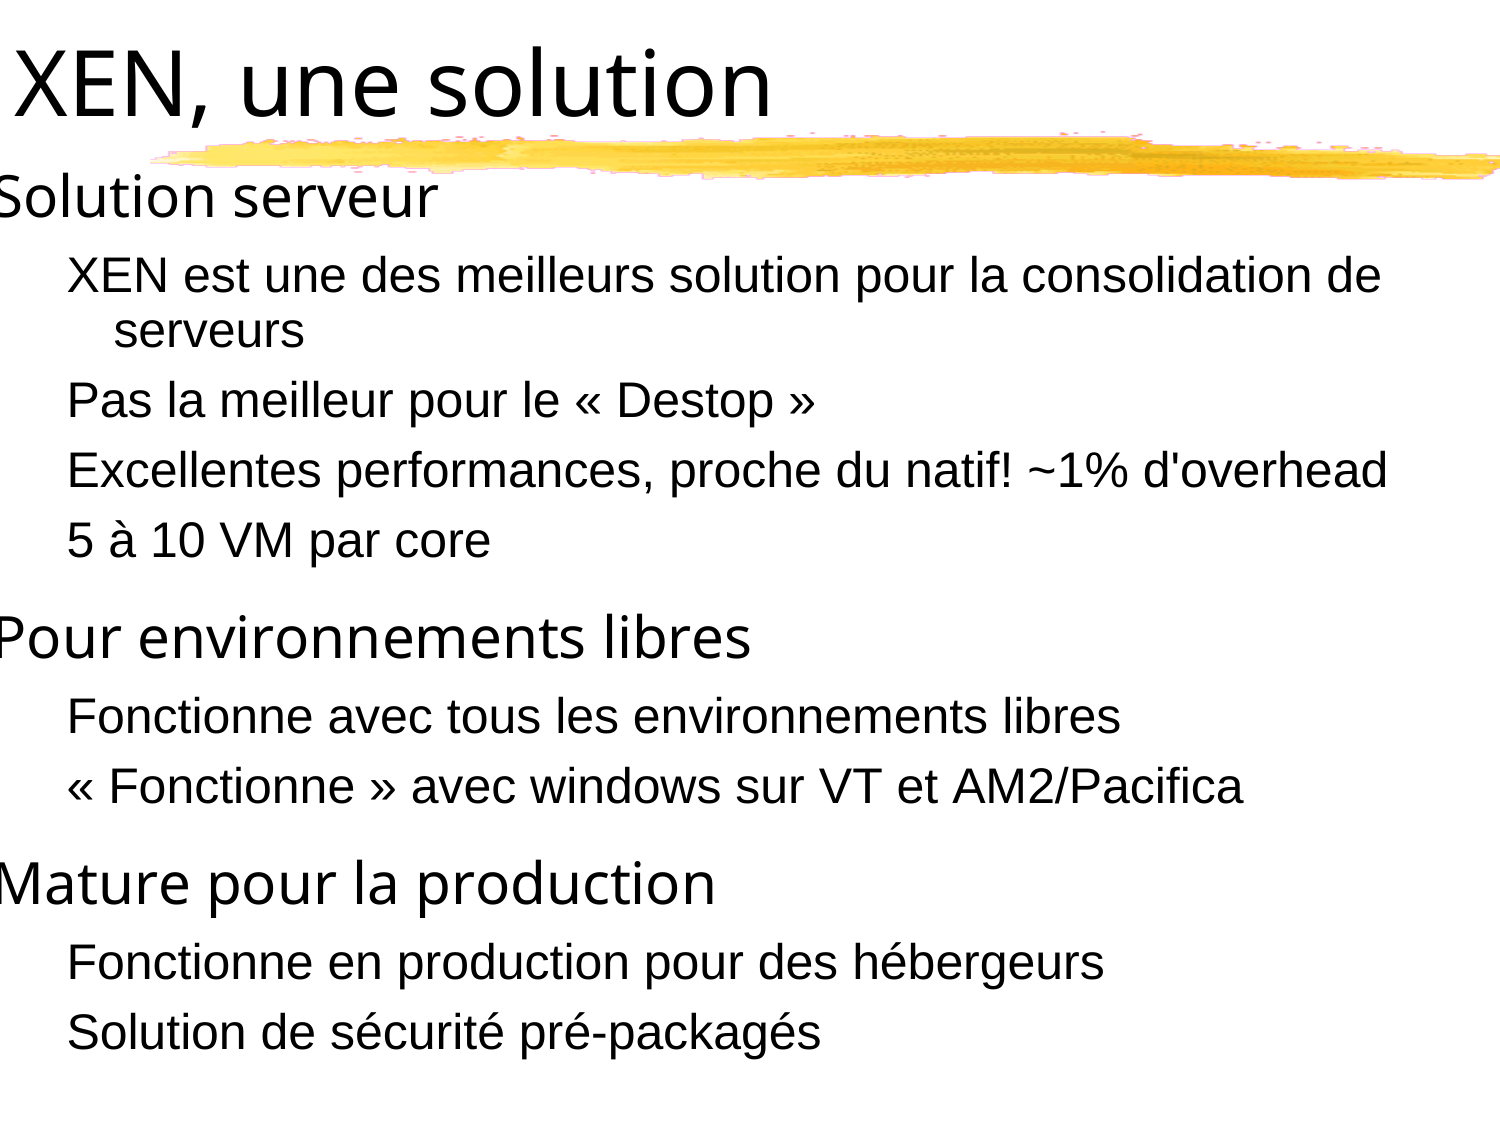

# XEN, une solution
Solution serveur
XEN est une des meilleurs solution pour la consolidation de serveurs
Pas la meilleur pour le « Destop »
Excellentes performances, proche du natif! ~1% d'overhead
5 à 10 VM par core
Pour environnements libres
Fonctionne avec tous les environnements libres
« Fonctionne » avec windows sur VT et AM2/Pacifica
Mature pour la production
Fonctionne en production pour des hébergeurs
Solution de sécurité pré-packagés